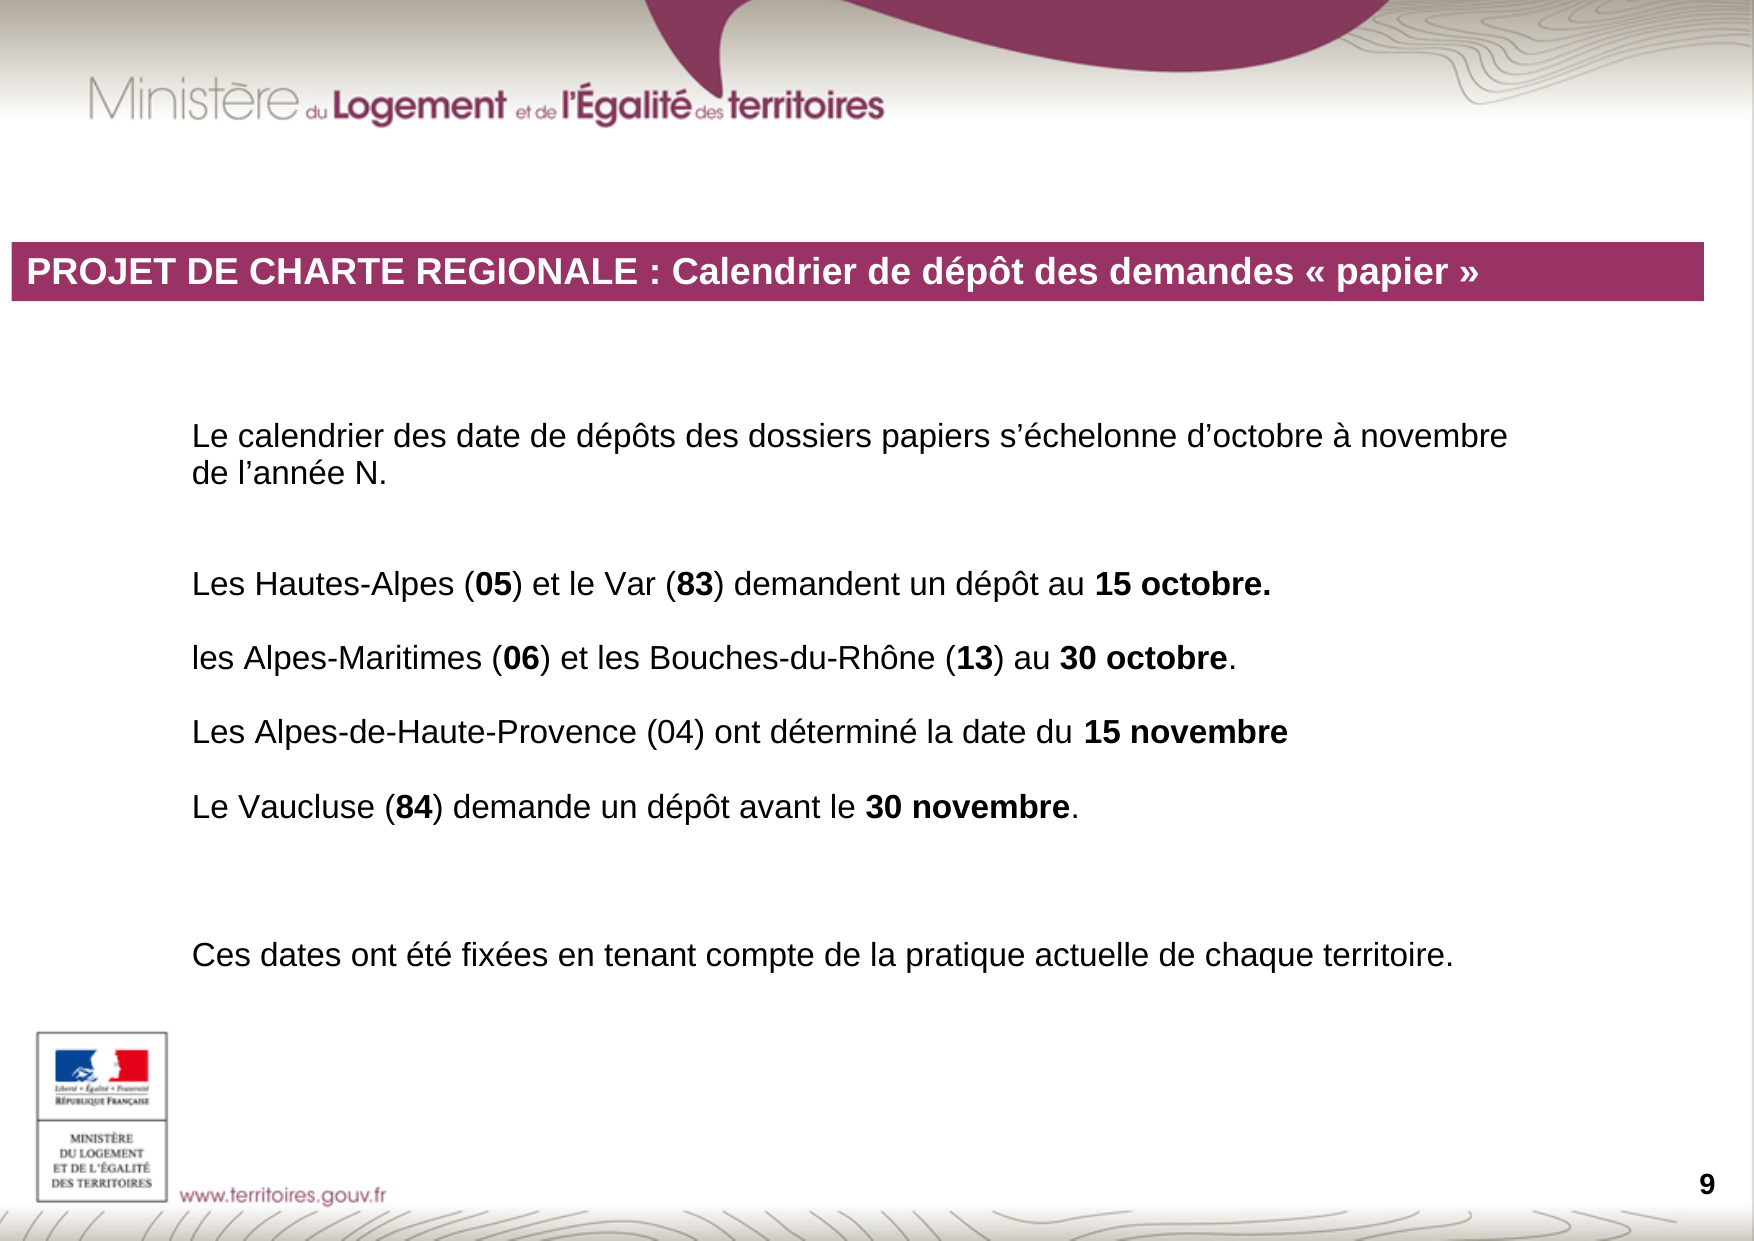

PROJET DE CHARTE REGIONALE : Calendrier de dépôt des demandes « papier »
Le calendrier des date de dépôts des dossiers papiers s’échelonne d’octobre à novembre de l’année N.
Les Hautes-Alpes (05) et le Var (83) demandent un dépôt au 15 octobre.
les Alpes-Maritimes (06) et les Bouches-du-Rhône (13) au 30 octobre.
Les Alpes-de-Haute-Provence (04) ont déterminé la date du 15 novembre
Le Vaucluse (84) demande un dépôt avant le 30 novembre.
Ces dates ont été fixées en tenant compte de la pratique actuelle de chaque territoire.